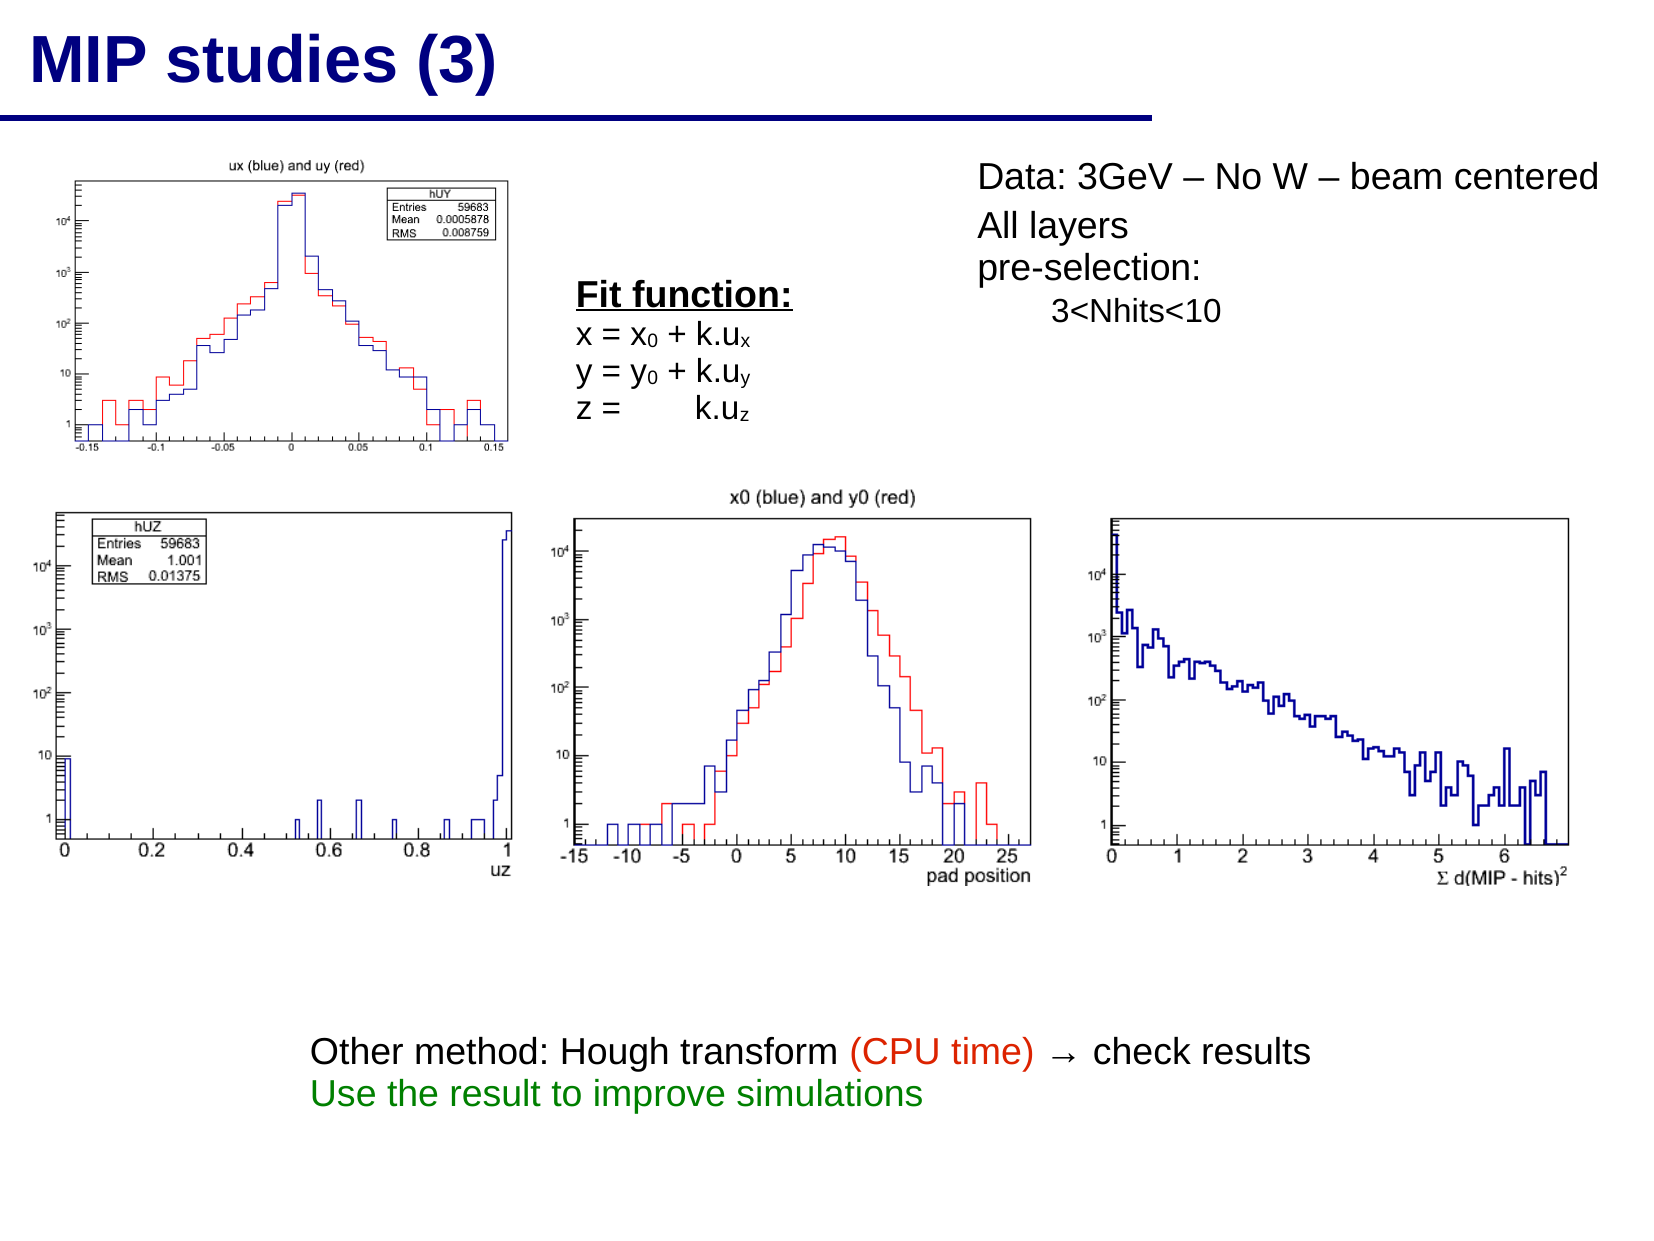

# MIP studies (3)
Data: 3GeV – No W – beam centered
All layers
pre-selection:
	3<Nhits<10
Fit function:
x = x0 + k.ux
y = y0 + k.uy
z = k.uz
Other method: Hough transform (CPU time) → check results
Use the result to improve simulations